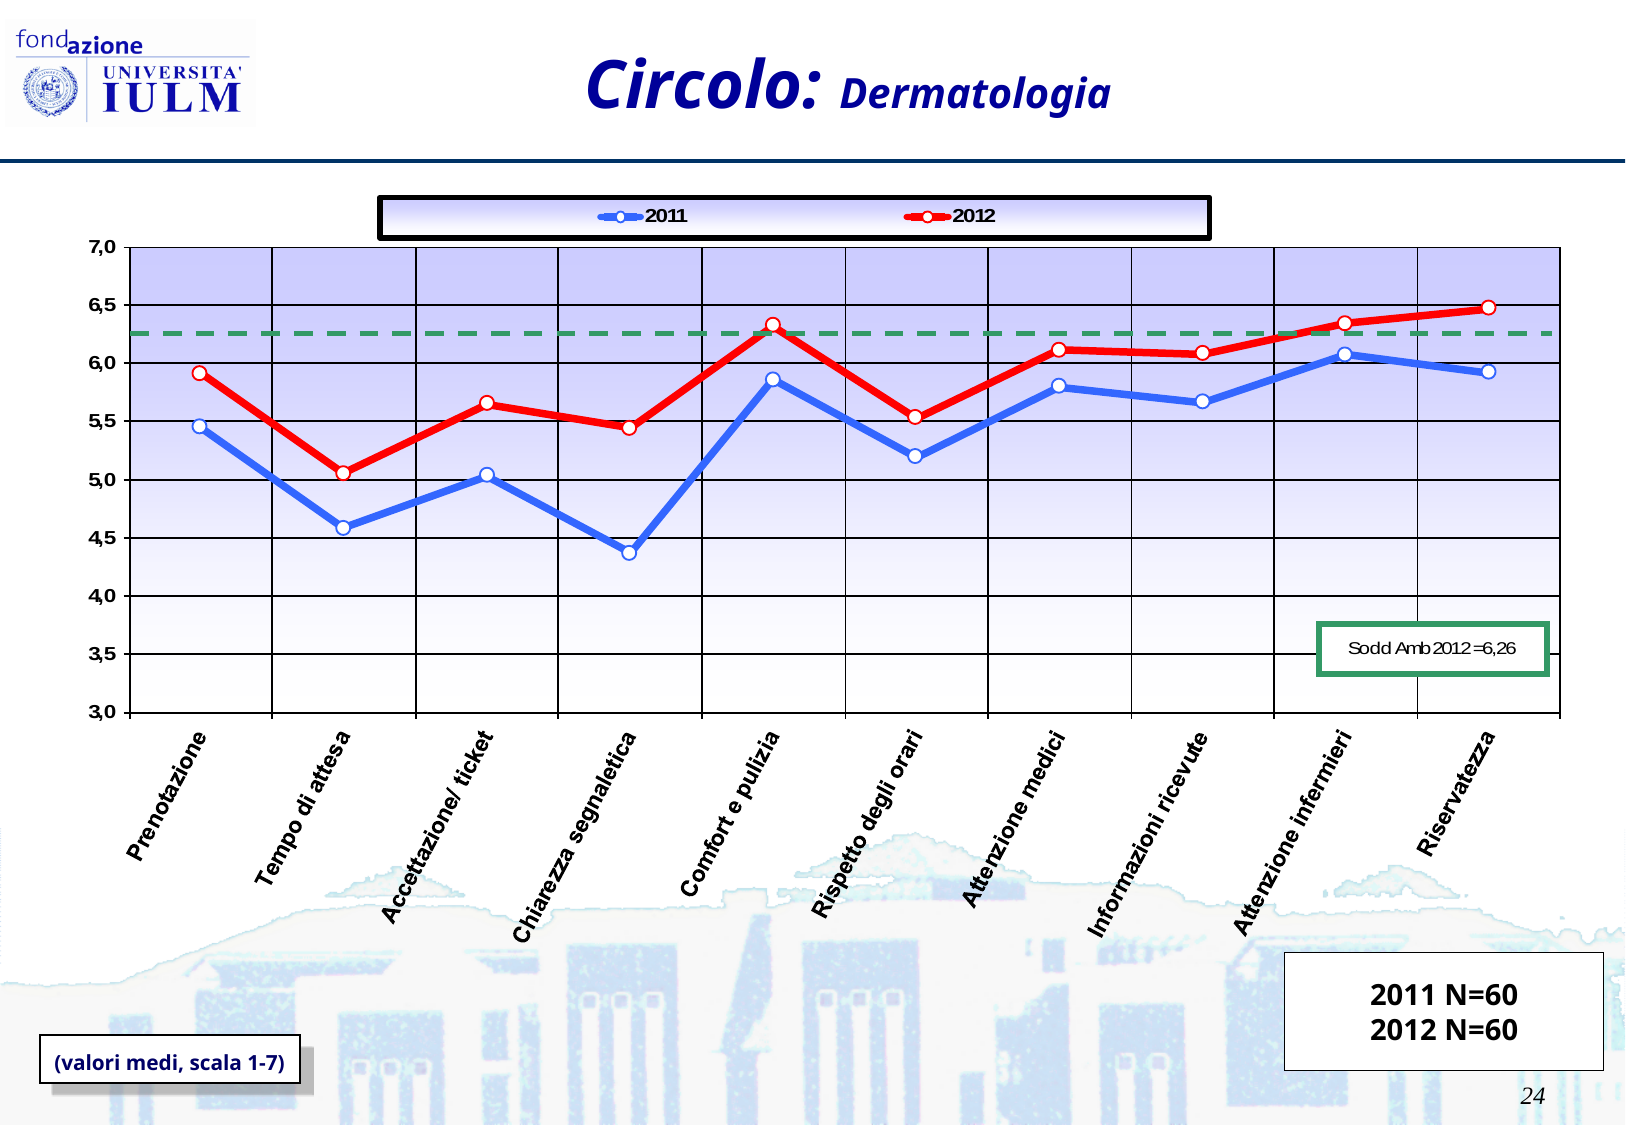

Circolo: Dermatologia
2011 N=60
2012 N=60
(valori medi, scala 1-7)